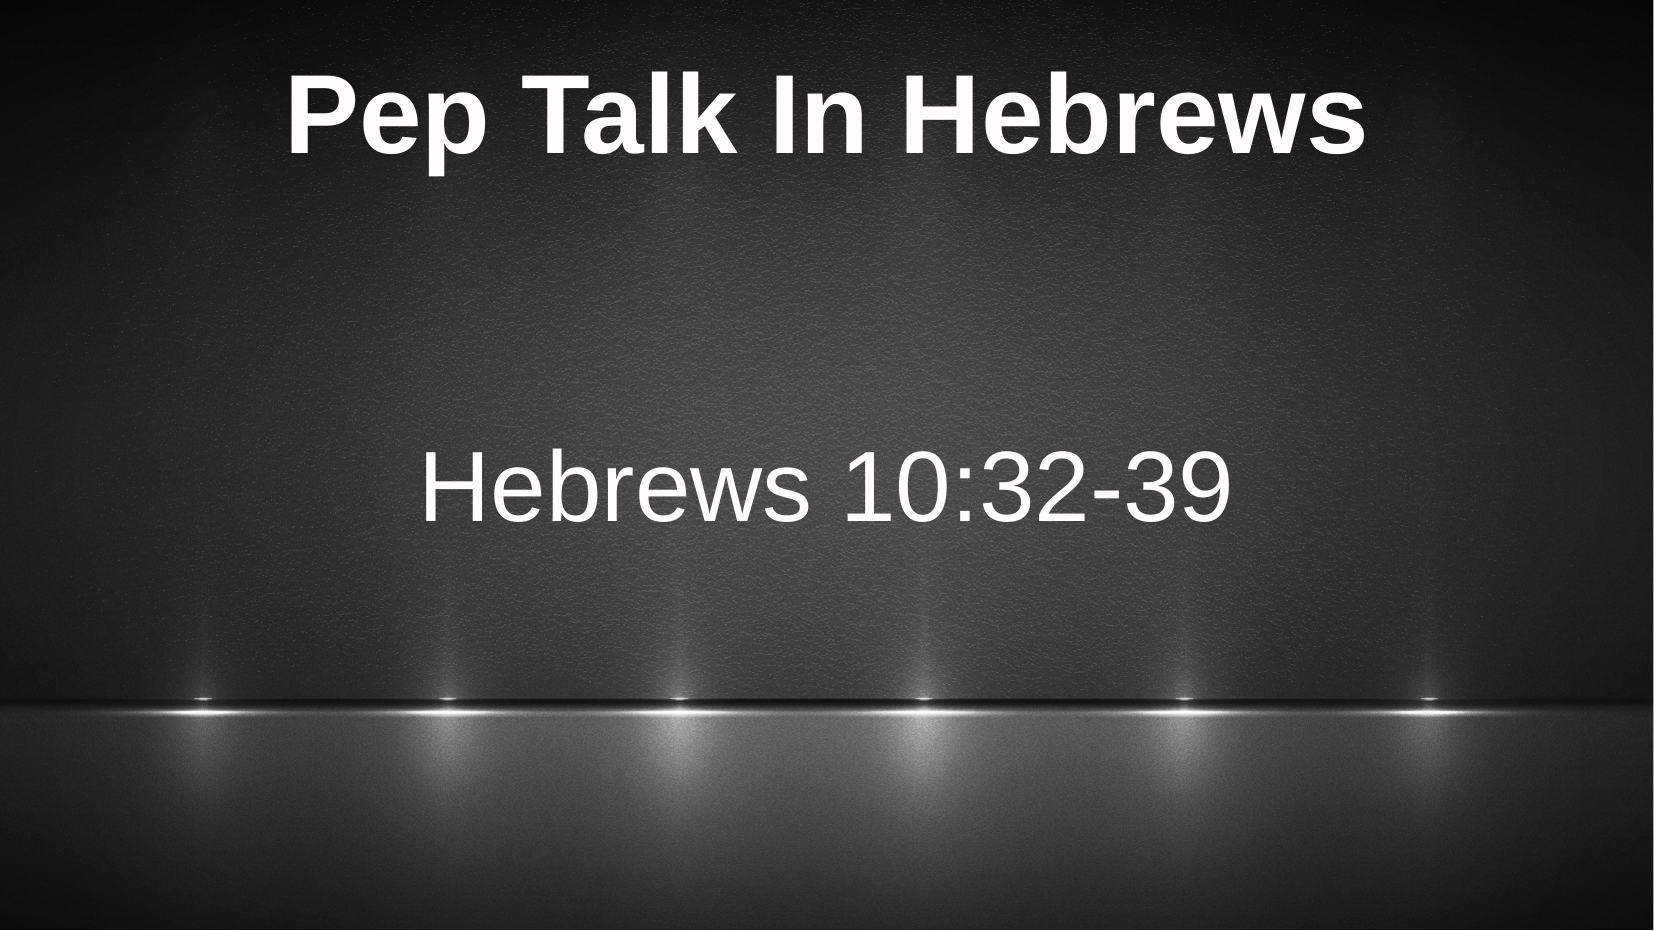

# Pep Talk In Hebrews
Hebrews 10:32-39